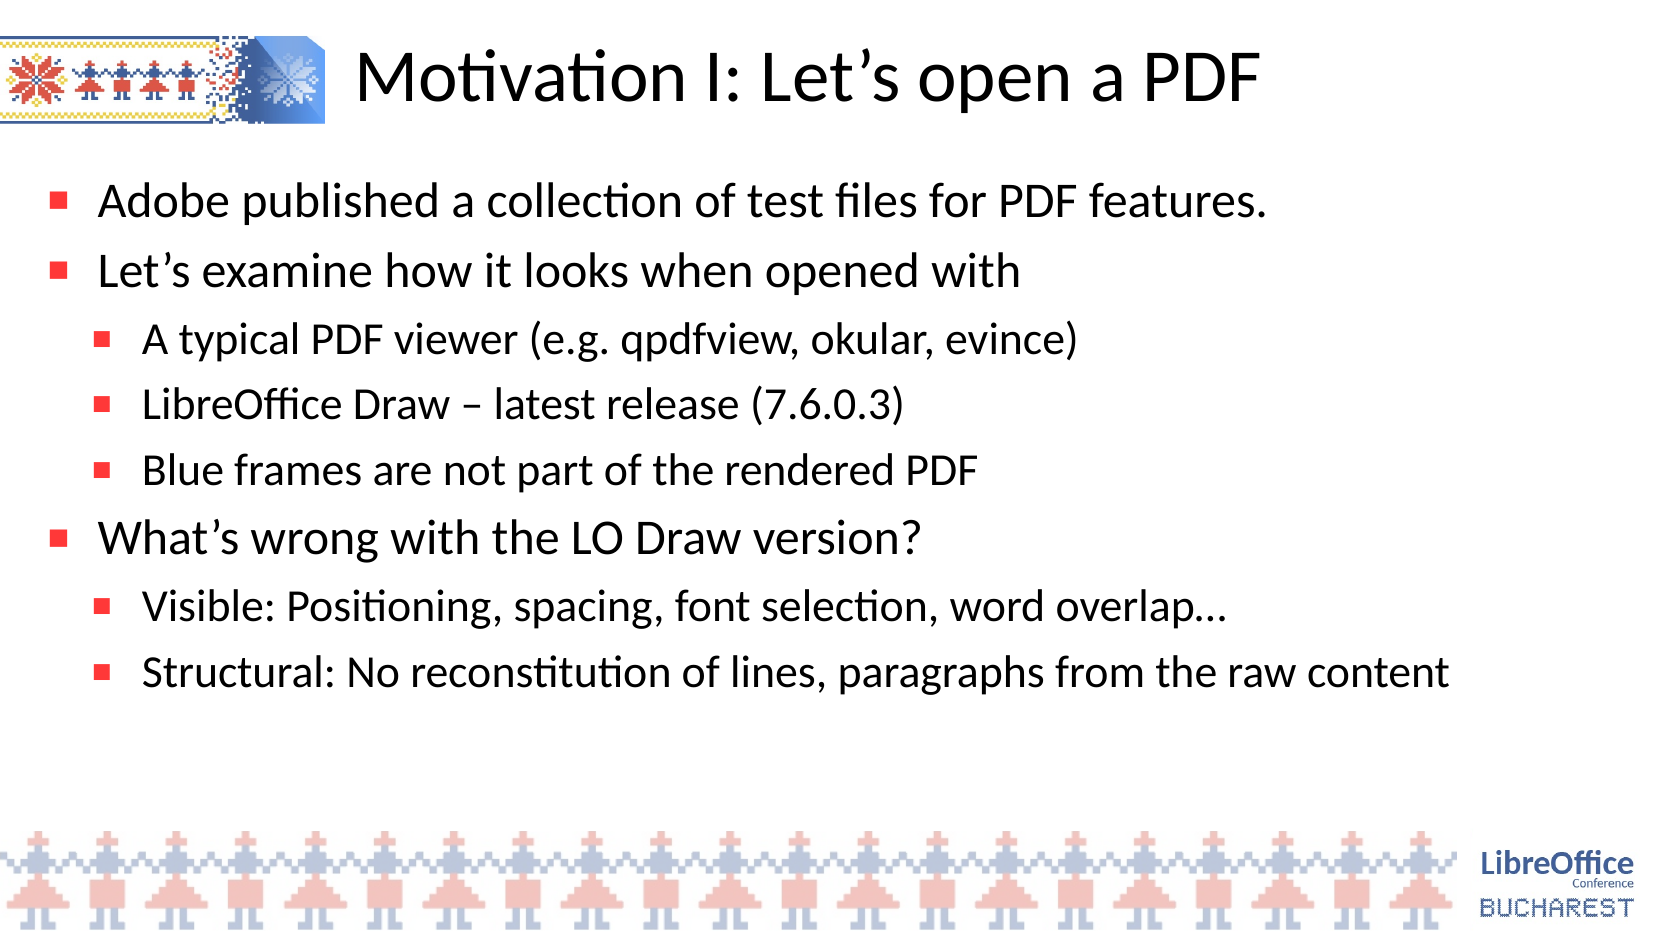

# Motivation I: Let’s open a PDF
Adobe published a collection of test files for PDF features.
Let’s examine how it looks when opened with
A typical PDF viewer (e.g. qpdfview, okular, evince)
LibreOffice Draw – latest release (7.6.0.3)
Blue frames are not part of the rendered PDF
What’s wrong with the LO Draw version?
Visible: Positioning, spacing, font selection, word overlap…
Structural: No reconstitution of lines, paragraphs from the raw content